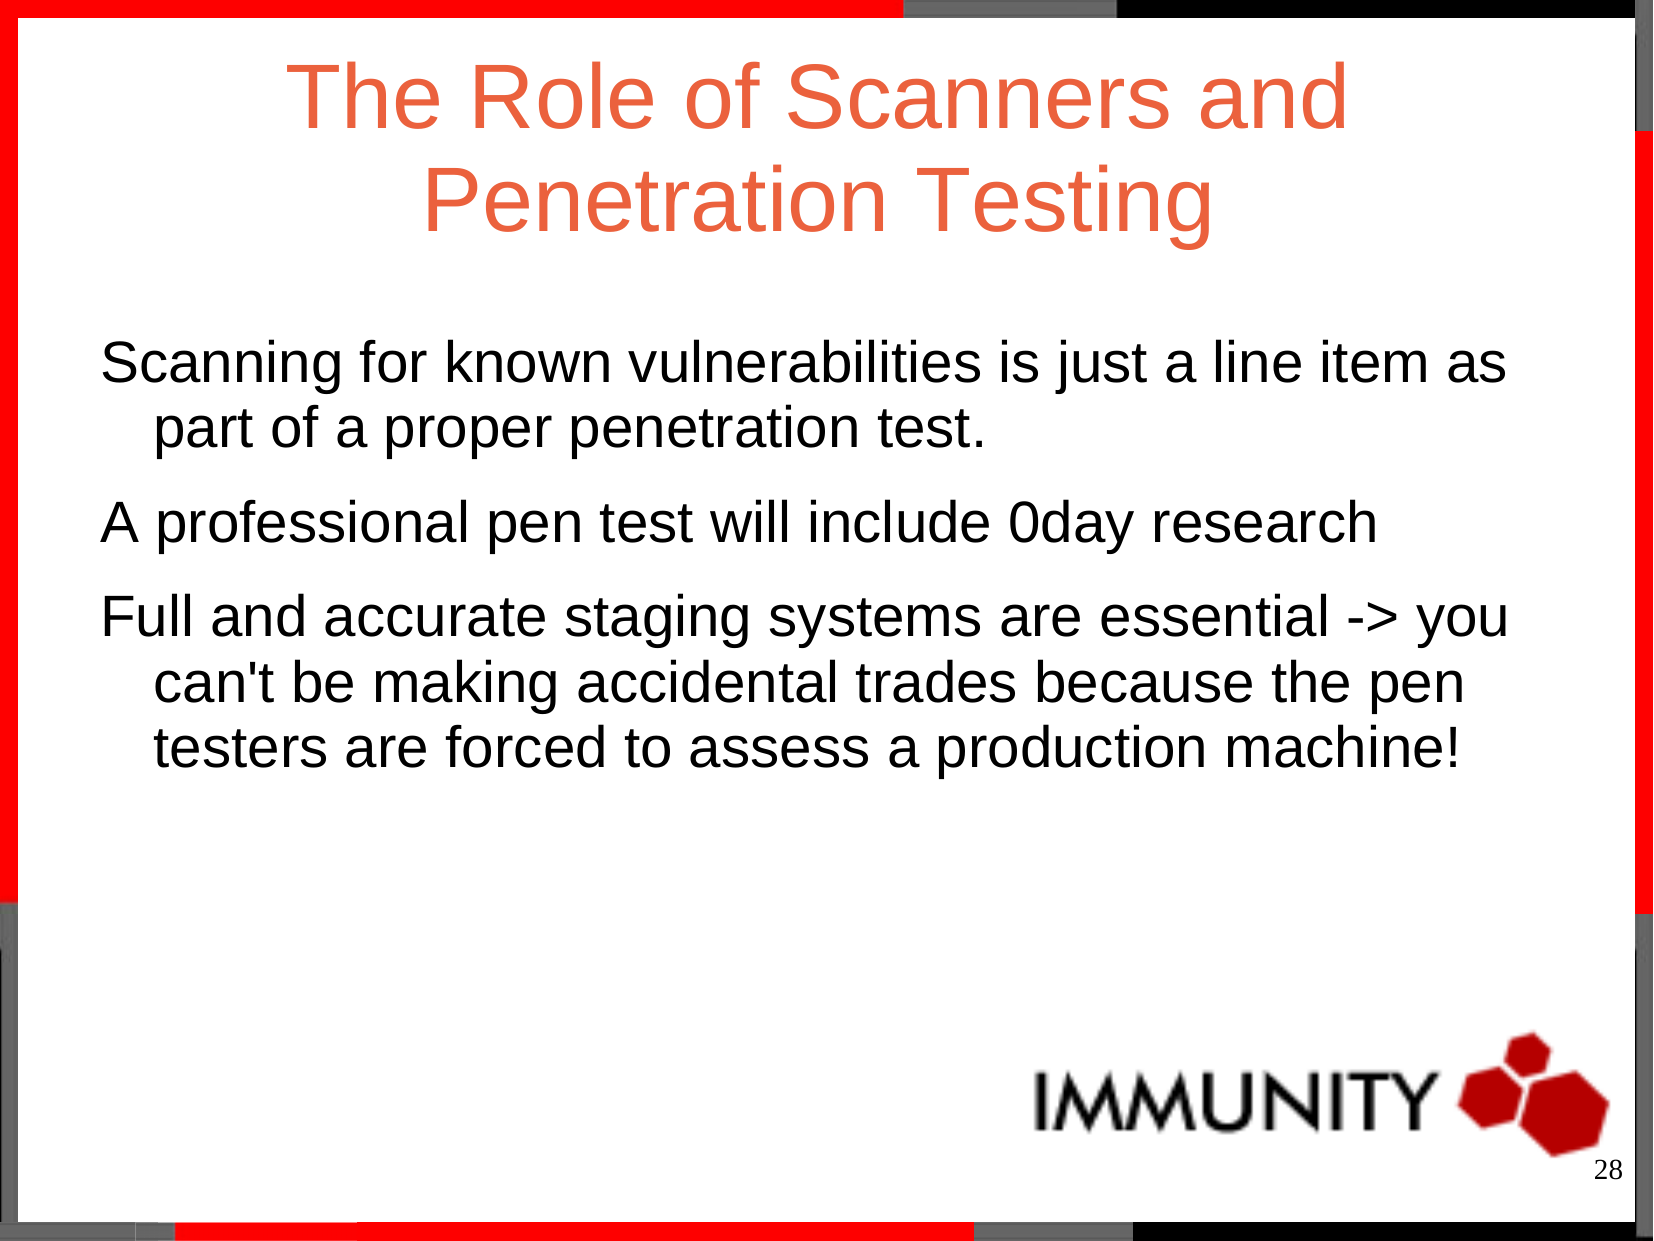

# The Role of Scanners and Penetration Testing
Scanning for known vulnerabilities is just a line item as part of a proper penetration test.
A professional pen test will include 0day research
Full and accurate staging systems are essential -> you can't be making accidental trades because the pen testers are forced to assess a production machine!